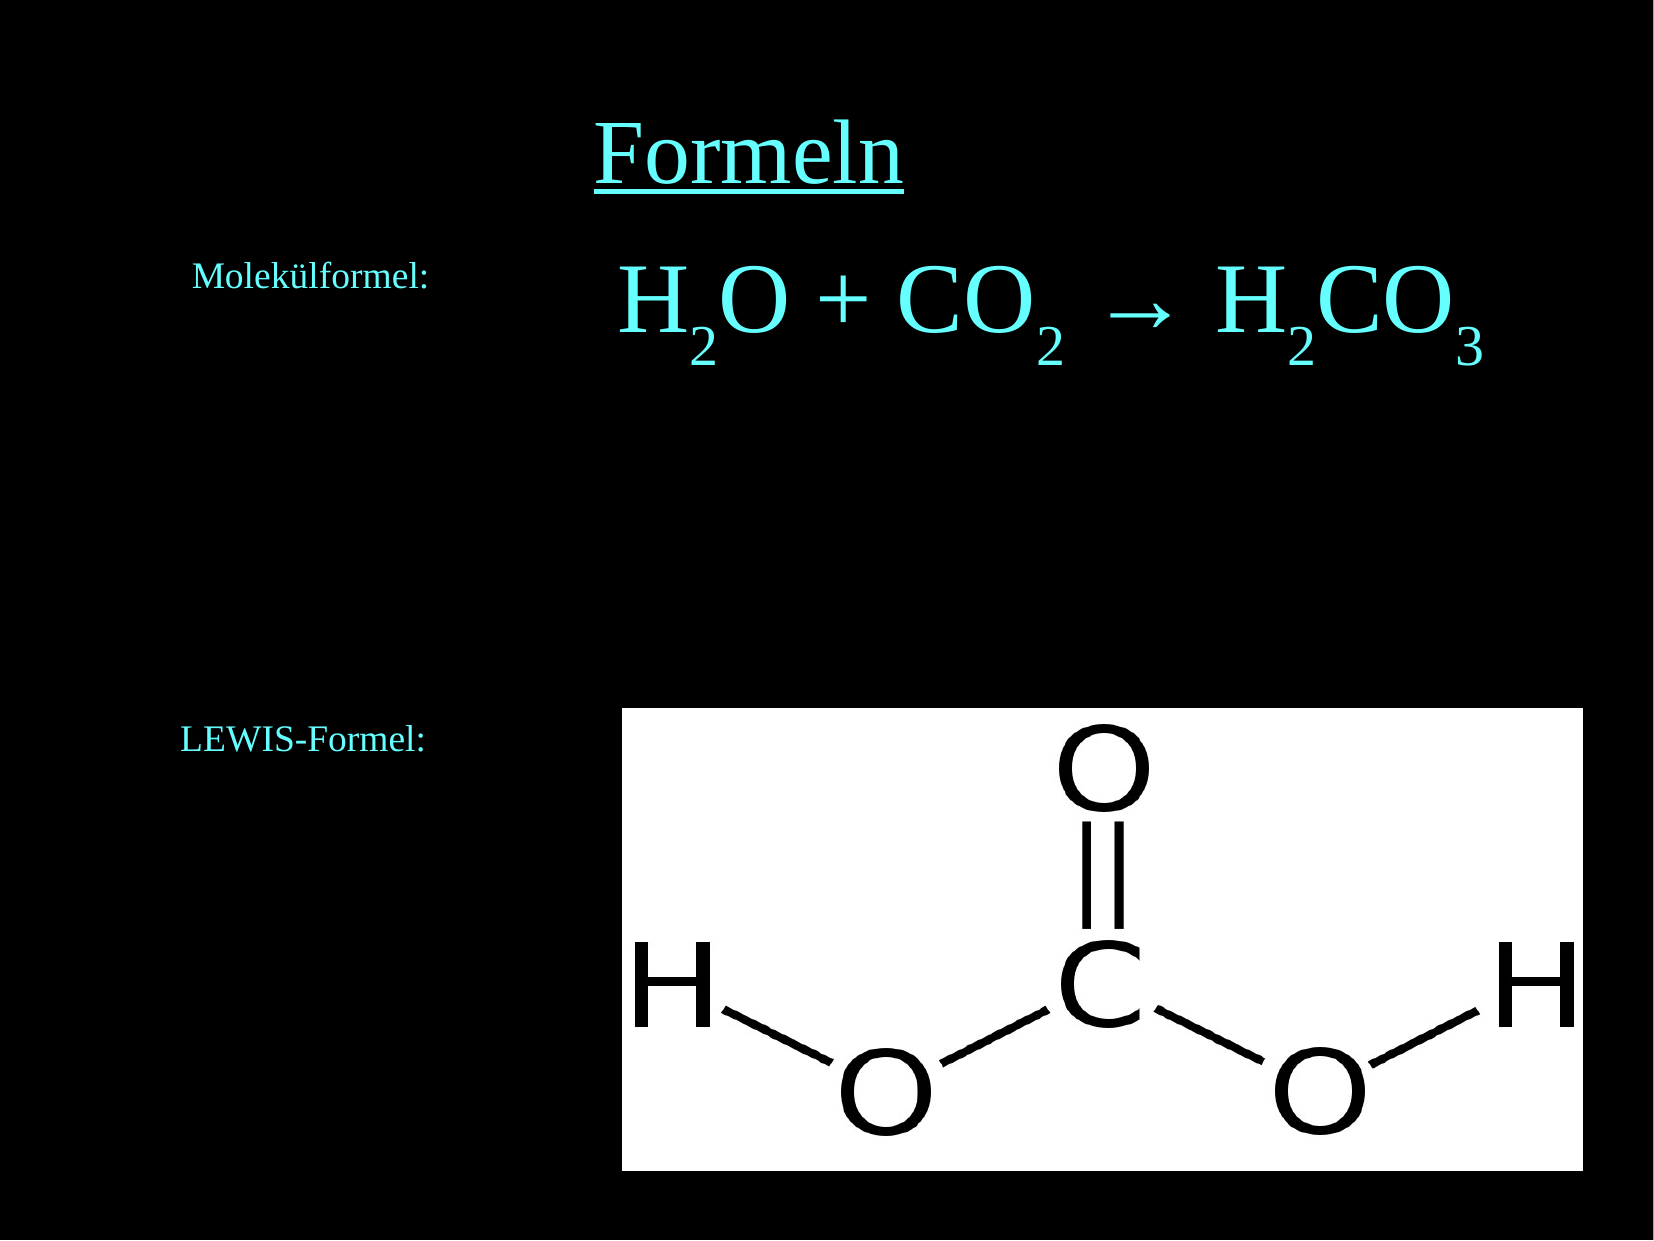

Formeln
H2O + CO2 → H2CO3
Molekülformel:
LEWIS-Formel: